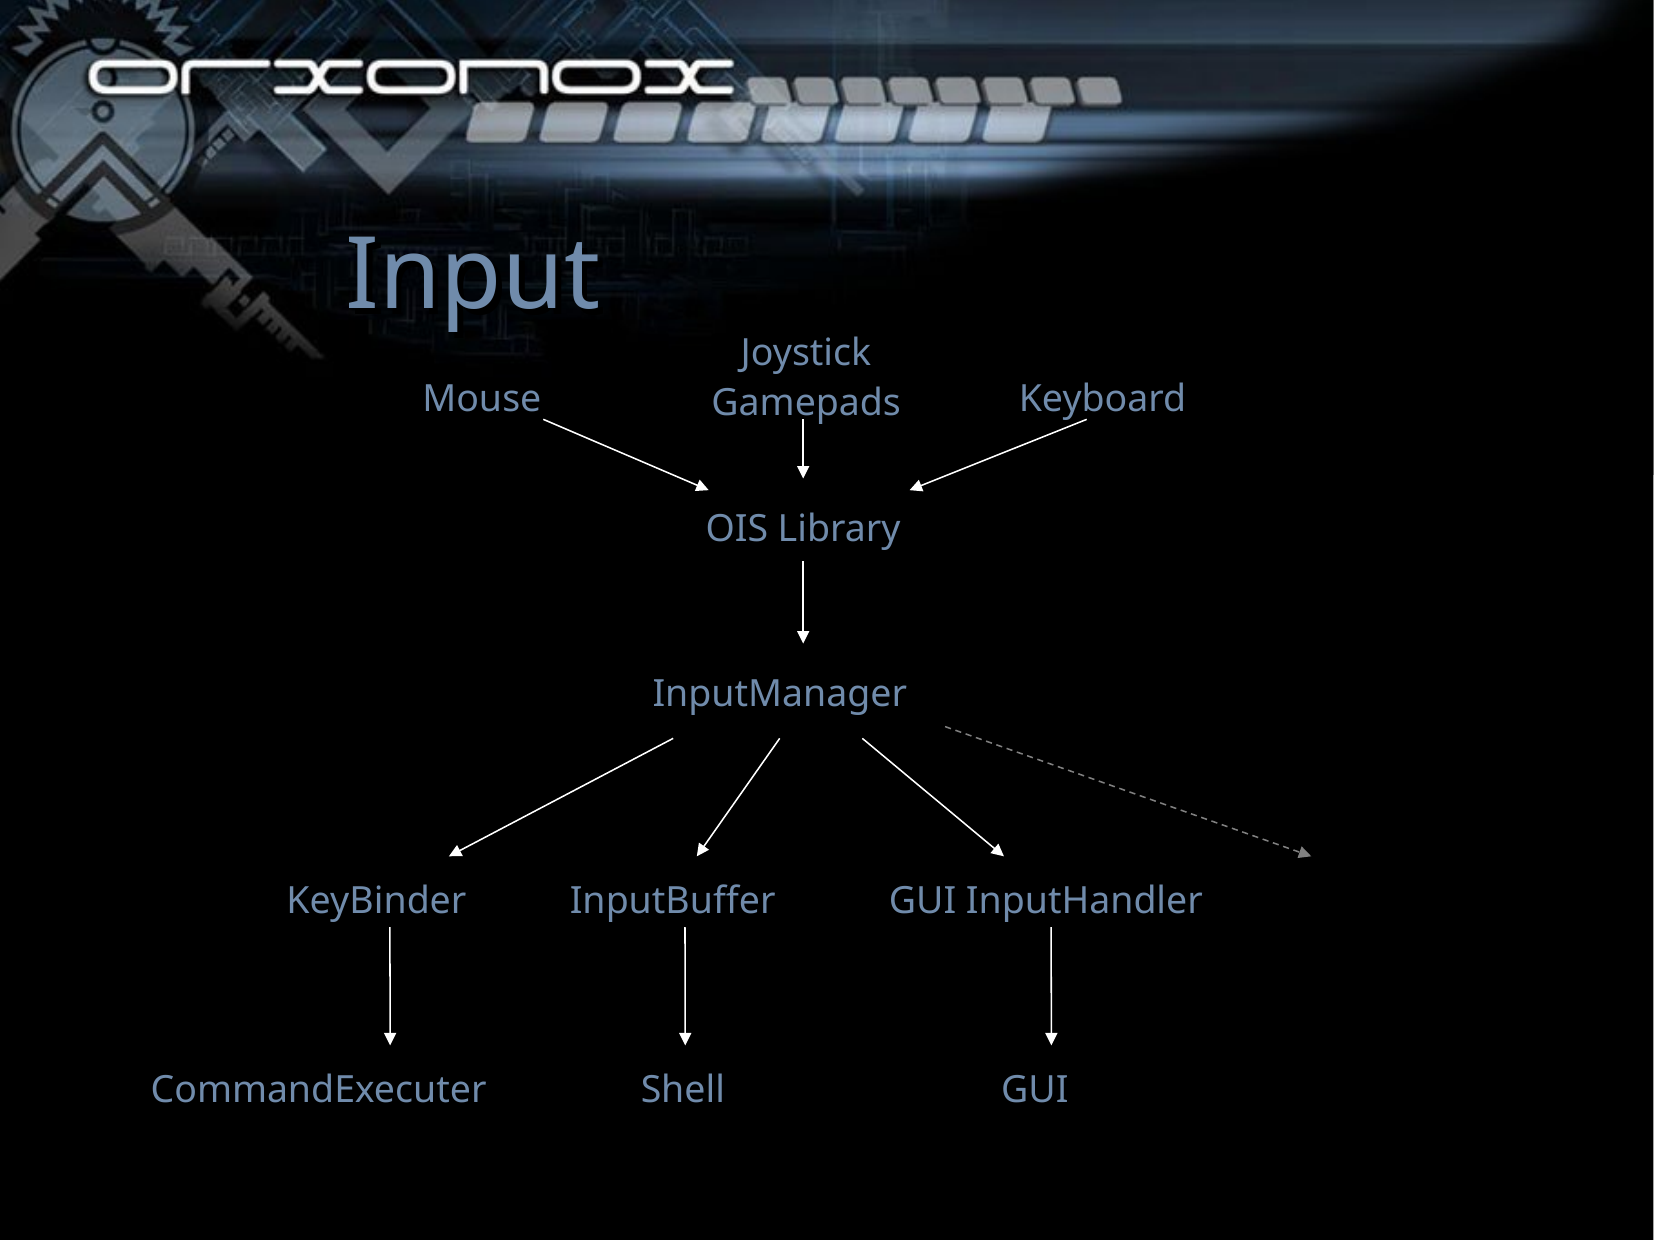

Input
Joystick
Gamepads
Mouse
Keyboard
OIS Library
InputManager
KeyBinder
InputBuffer
GUI InputHandler
CommandExecuter
Shell
GUI